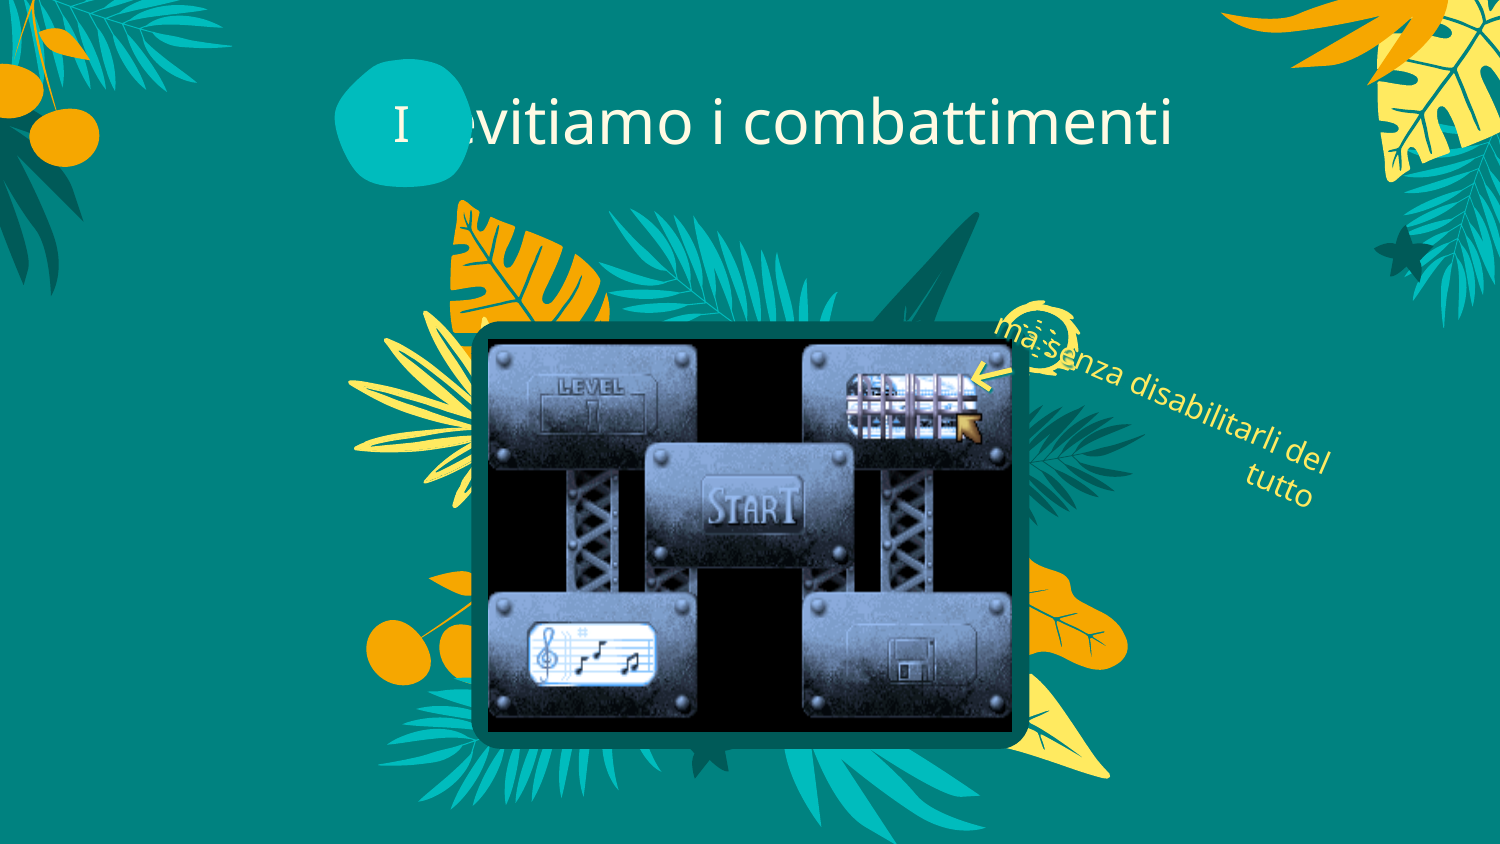

I
# evitiamo i combattimenti
ma senza disabilitarli del tutto